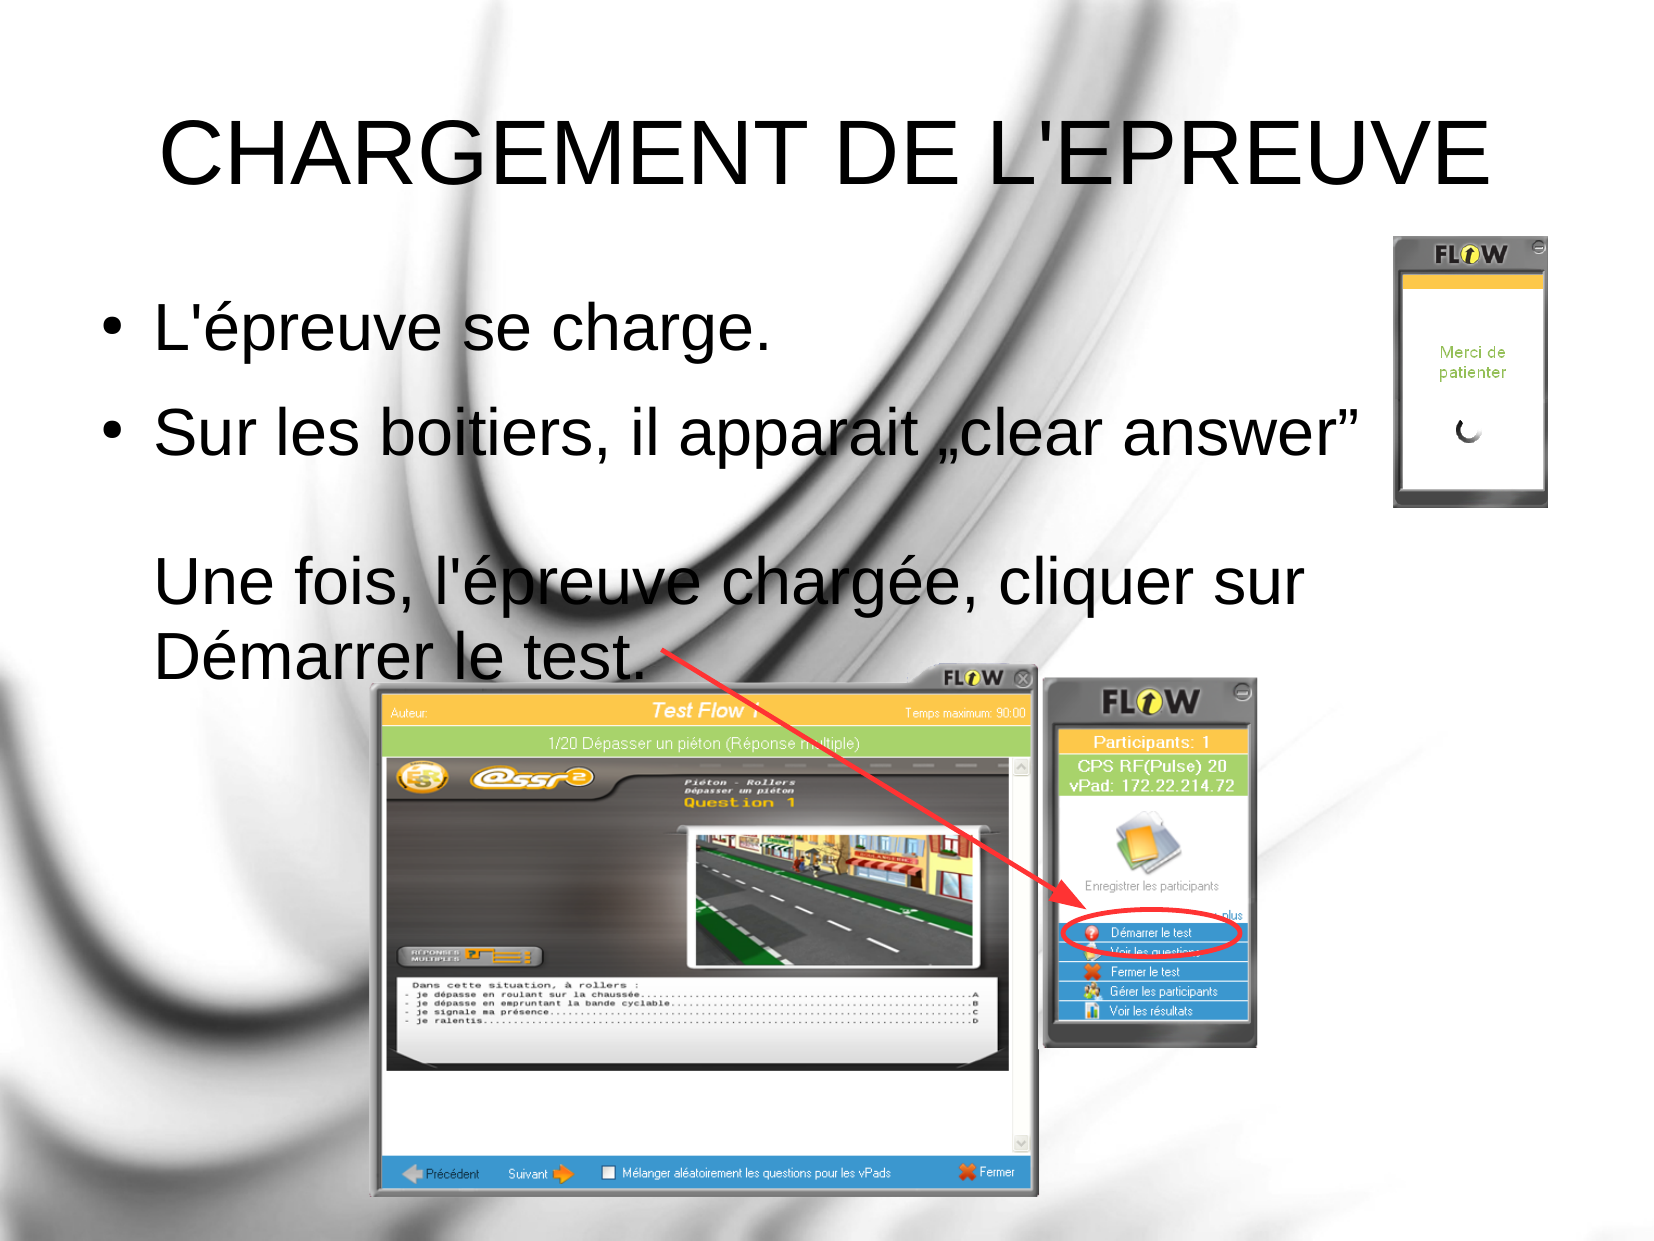

# CHARGEMENT DE L'EPREUVE
L'épreuve se charge.
Sur les boitiers, il apparait „clear answer”
Une fois, l'épreuve chargée, cliquer sur Démarrer le test.